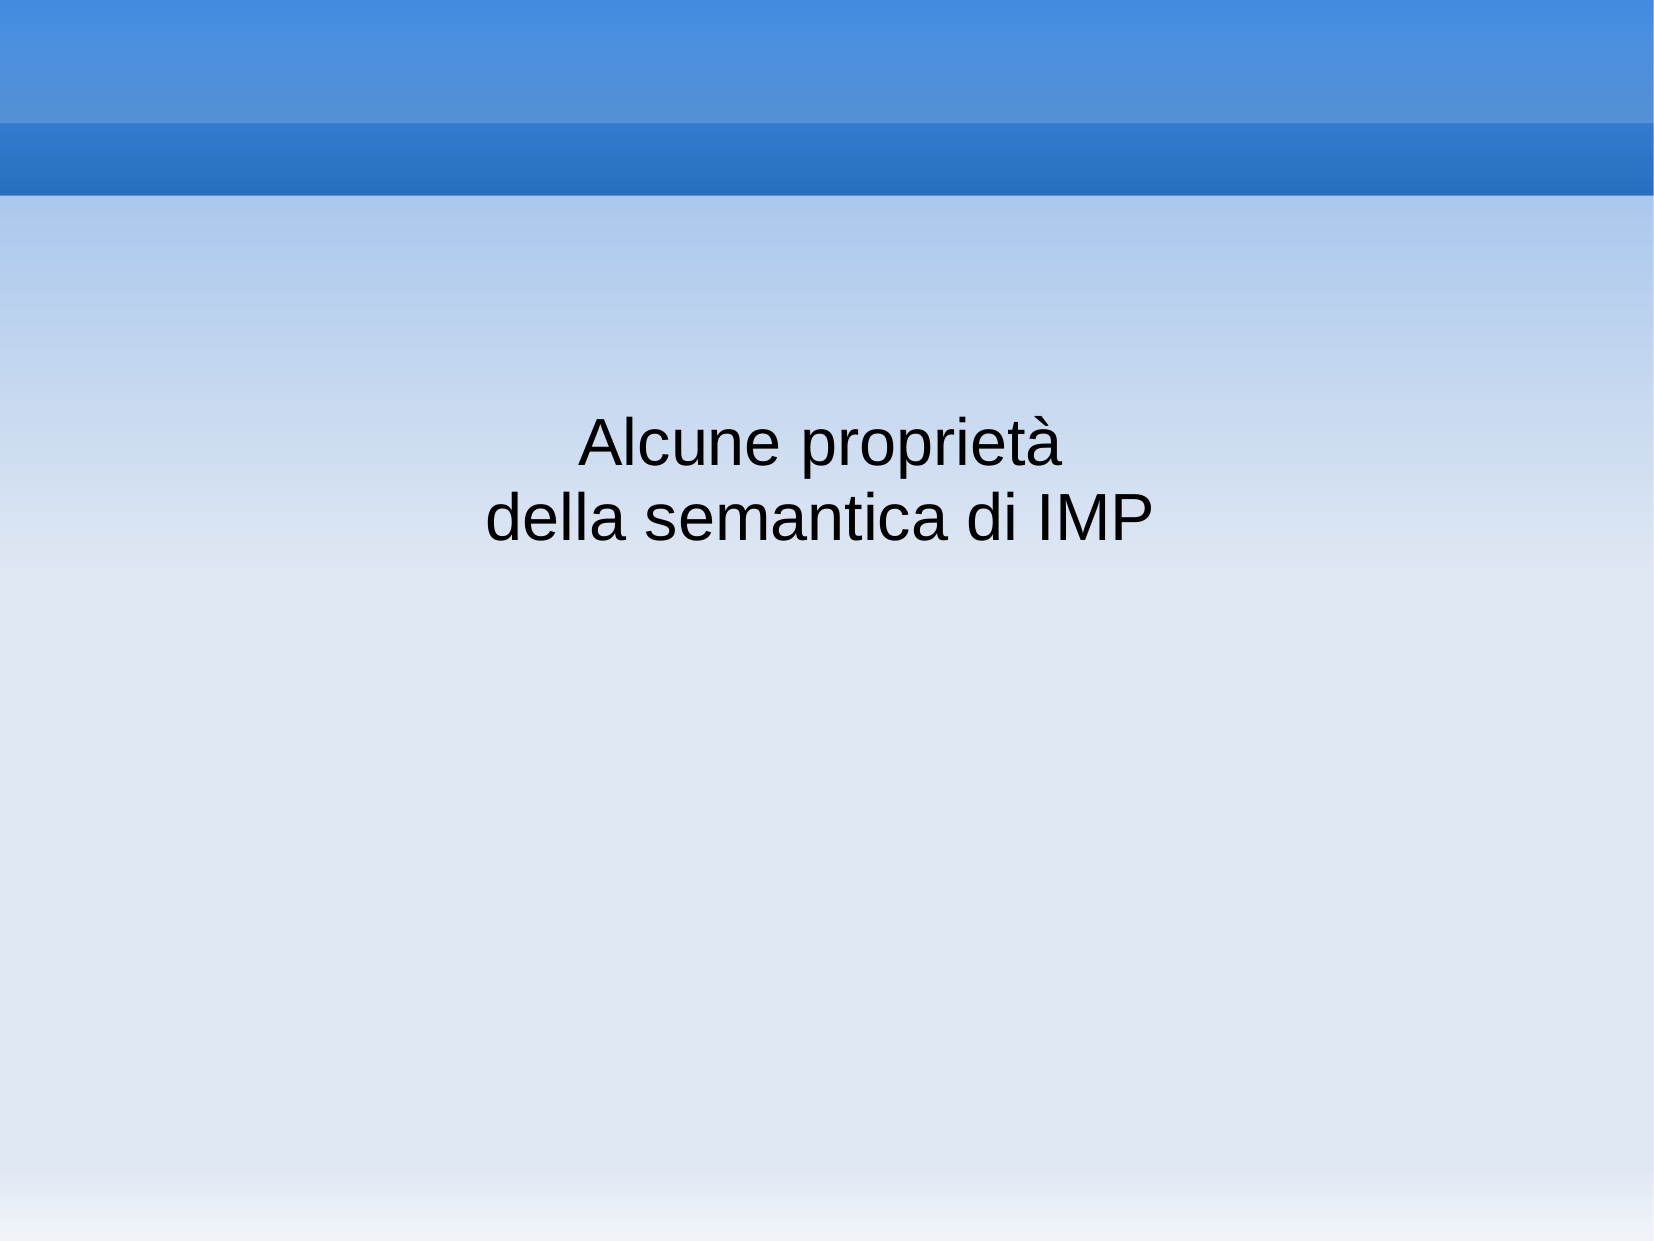

# Alcune proprietà
della semantica di IMP